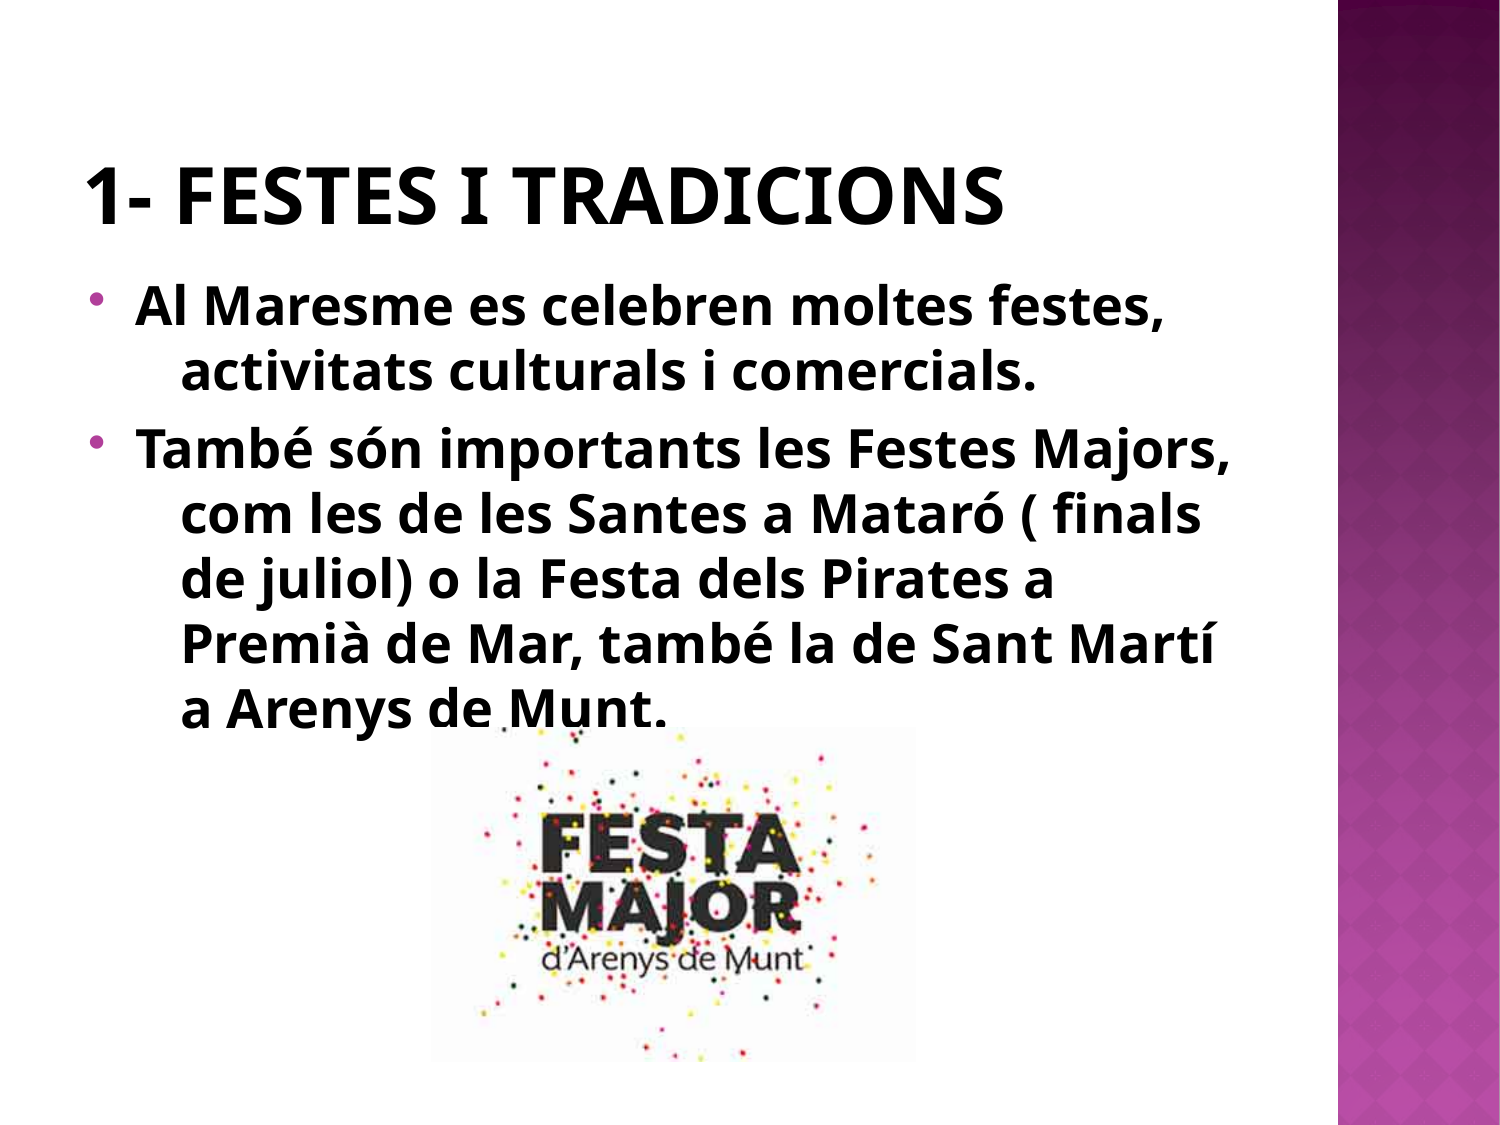

# 1- FESTES I TRADICIONS
Al Maresme es celebren moltes festes, activitats culturals i comercials.
També són importants les Festes Majors, com les de les Santes a Mataró ( finals de juliol) o la Festa dels Pirates a Premià de Mar, també la de Sant Martí a Arenys de Munt.